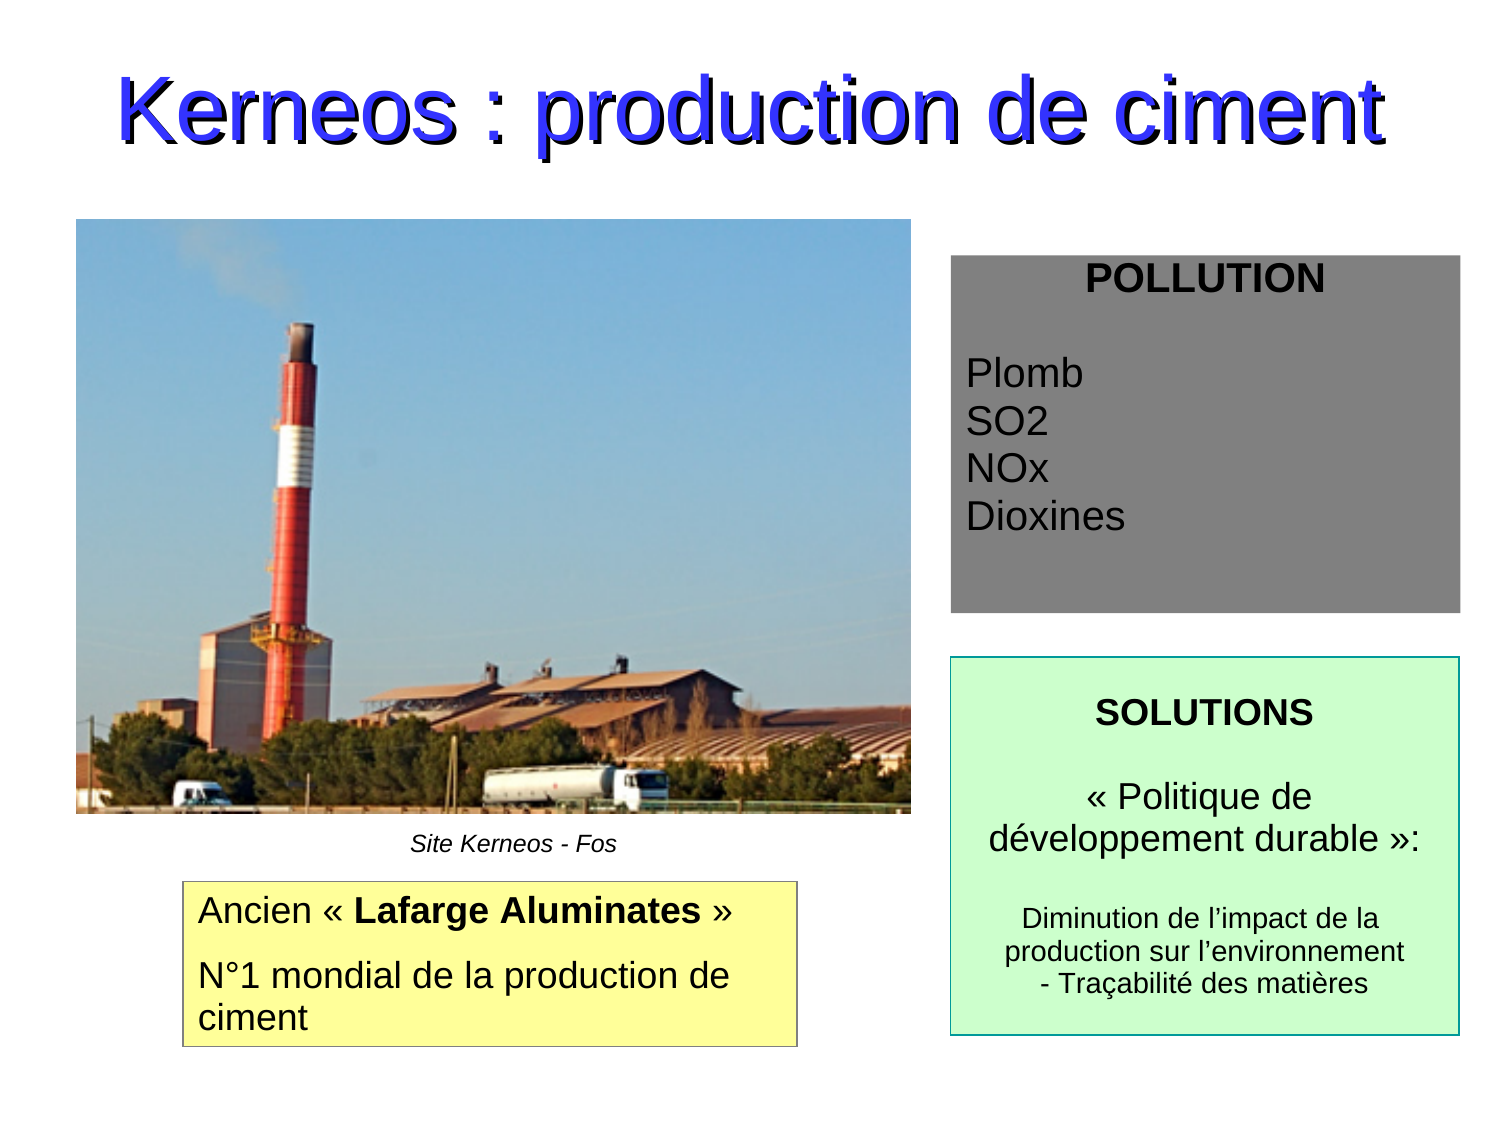

# Kerneos : production de ciment
POLLUTION
Plomb
SO2
NOx
Dioxines
SOLUTIONS
« Politique de
développement durable »:
Diminution de l’impact de la
production sur l’environnement
- Traçabilité des matières
Site Kerneos - Fos
Ancien « Lafarge Aluminates »
N°1 mondial de la production de ciment